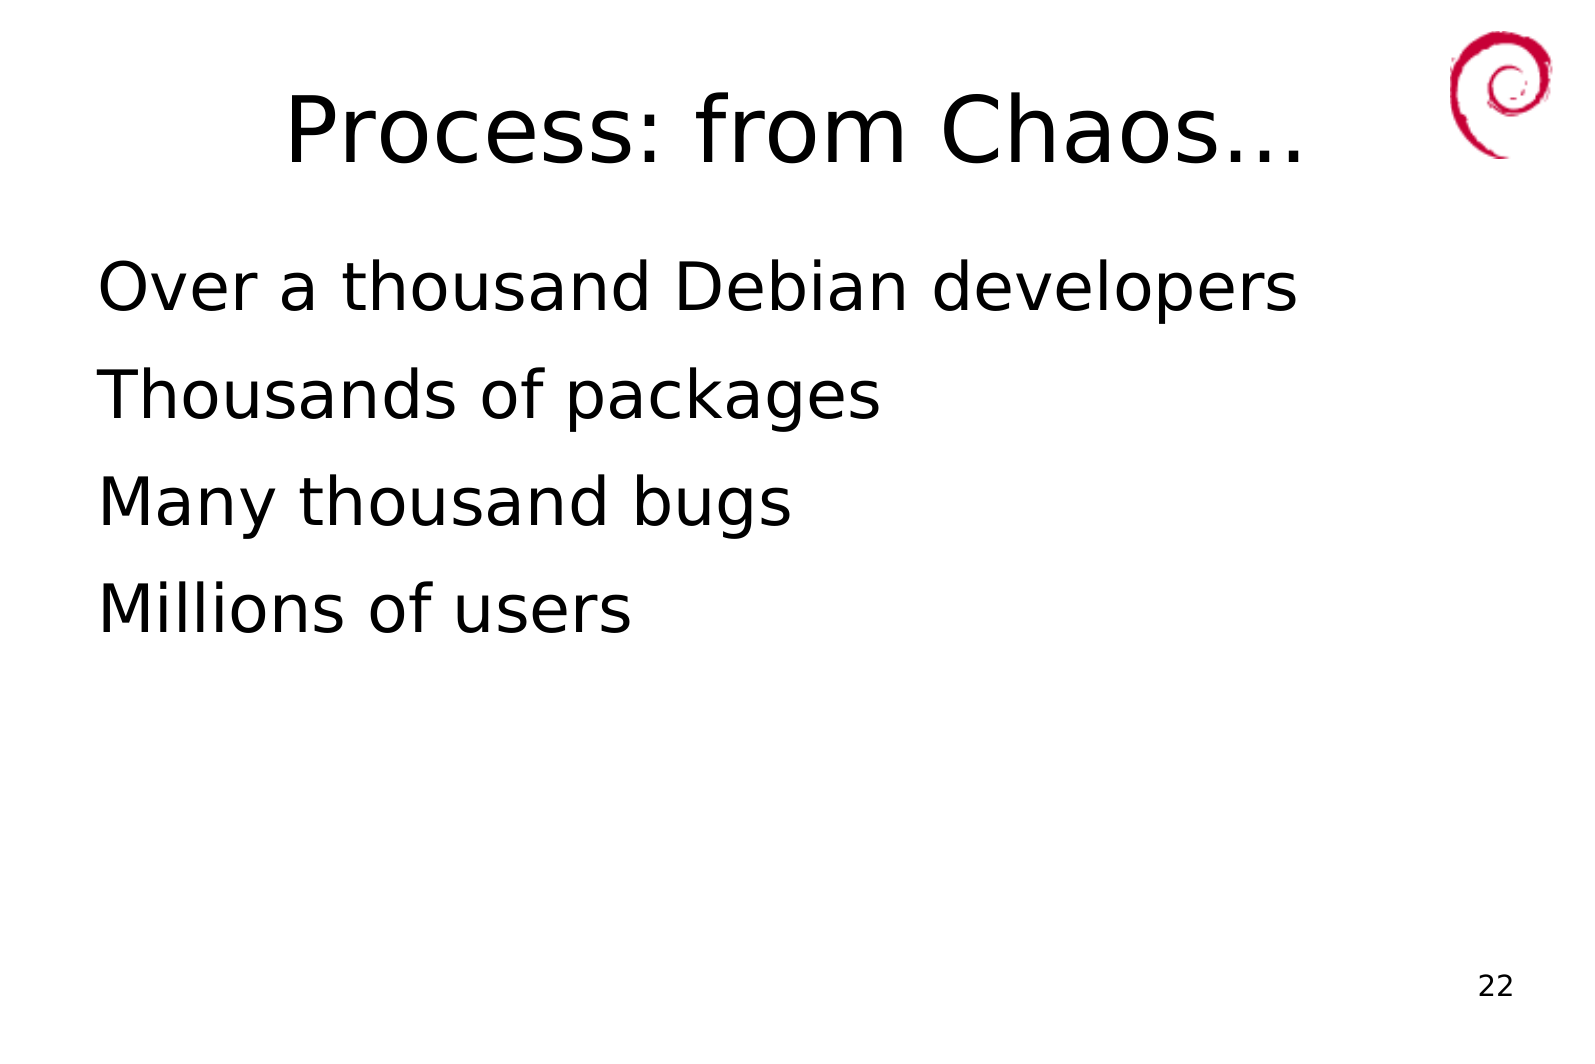

# Process: from Chaos...
Over a thousand Debian developers
Thousands of packages
Many thousand bugs
Millions of users
22